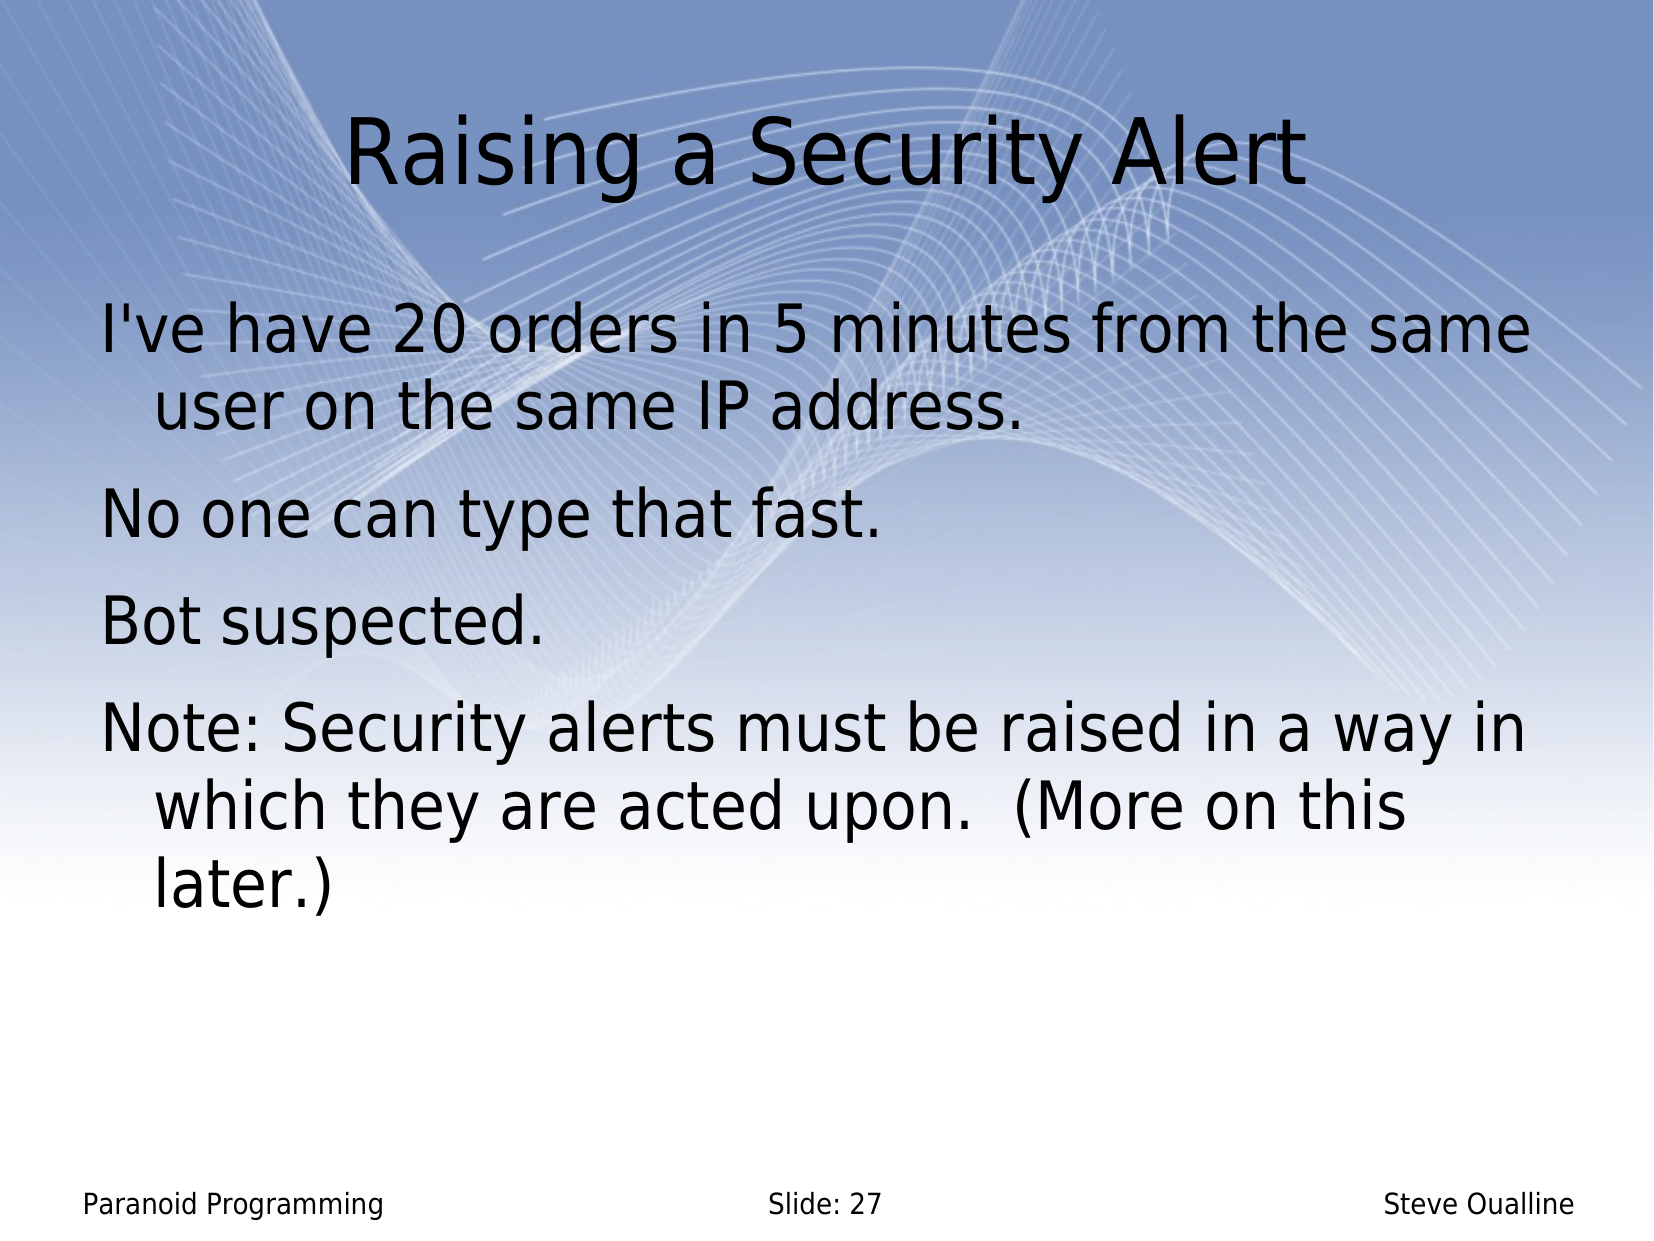

# Raising a Security Alert
I've have 20 orders in 5 minutes from the same user on the same IP address.
No one can type that fast.
Bot suspected.
Note: Security alerts must be raised in a way in which they are acted upon. (More on this later.)
Paranoid Programming
Steve Oualline
27